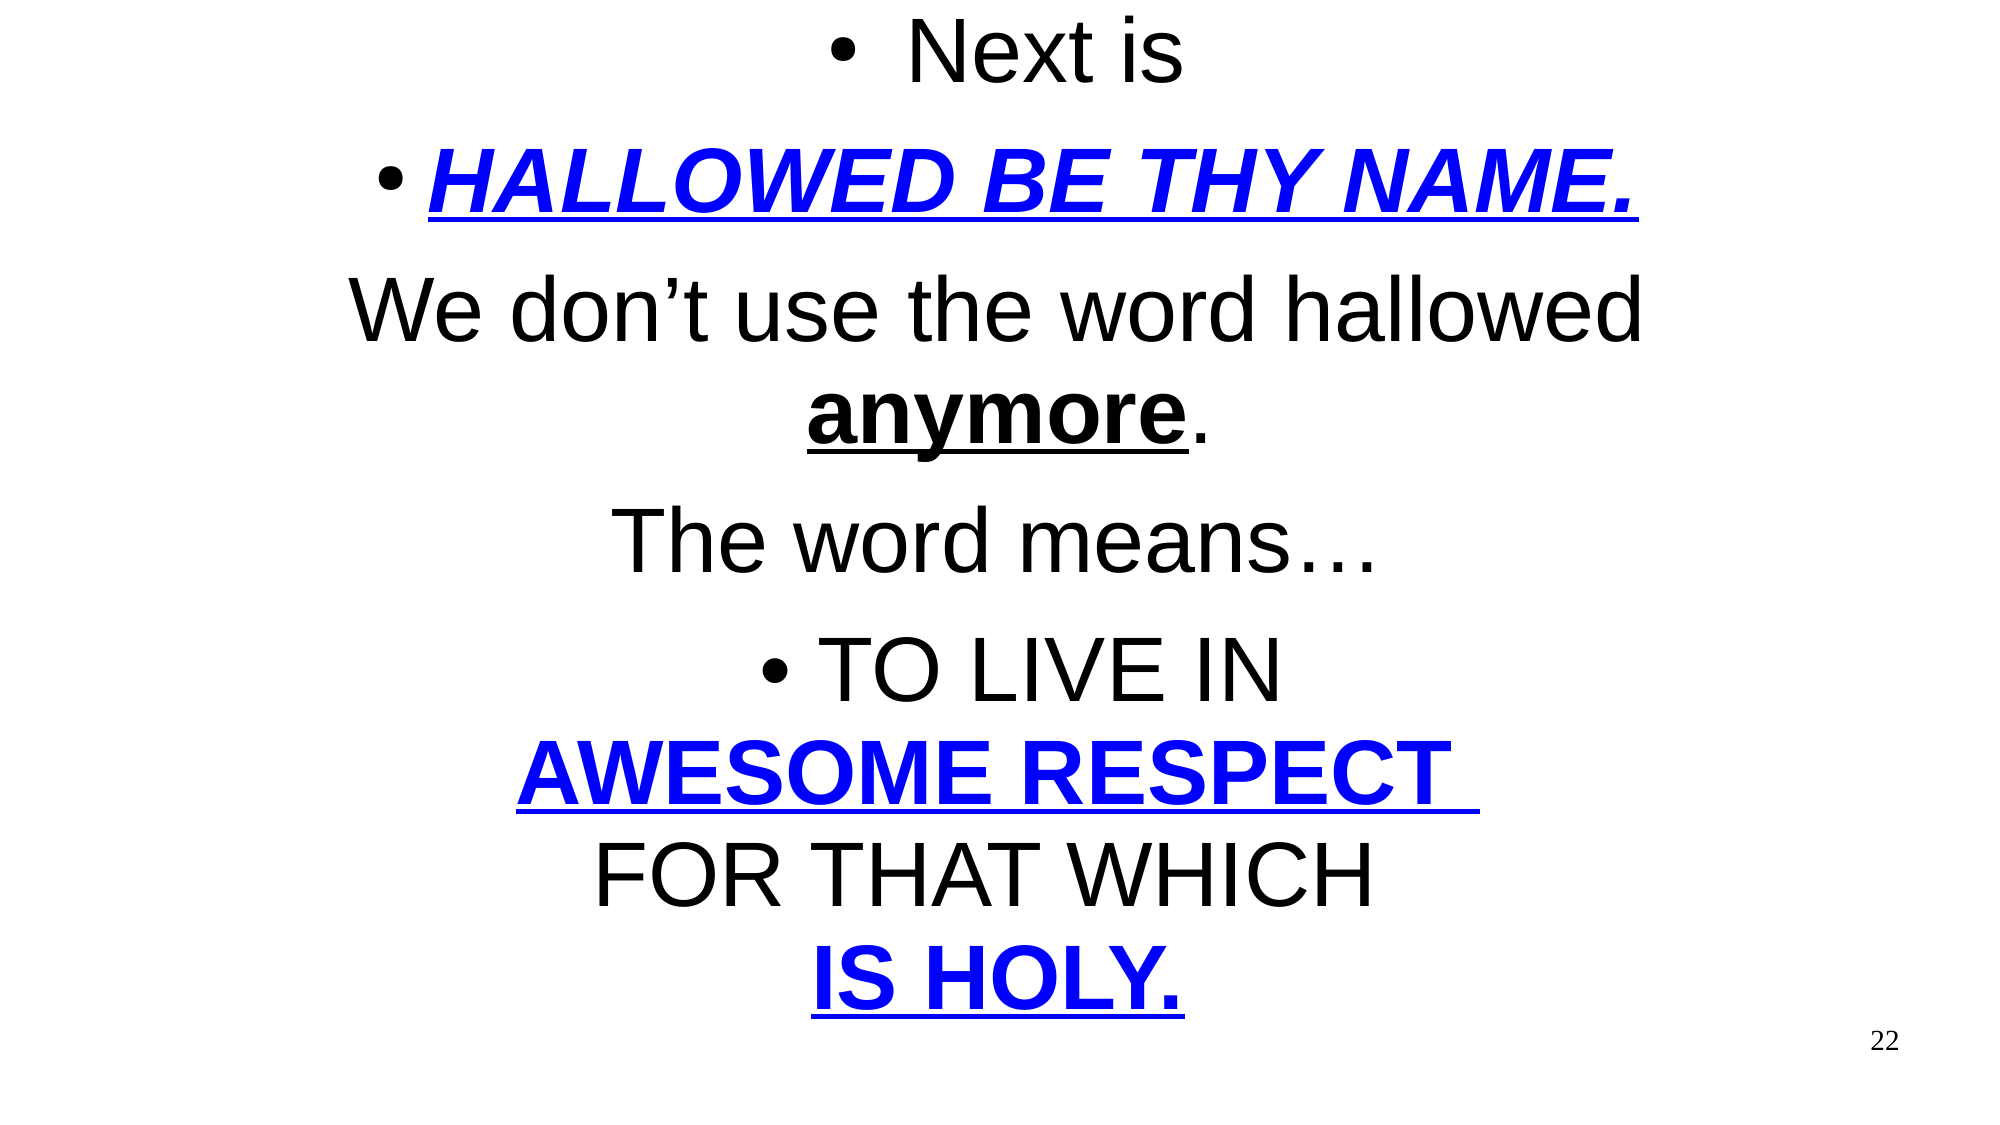

# Next is
HALLOWED BE THY NAME.
We don’t use the word hallowed
 anymore.
The word means…
• TO LIVE IN
AWESOME RESPECT
FOR THAT WHICH
IS HOLY.
22